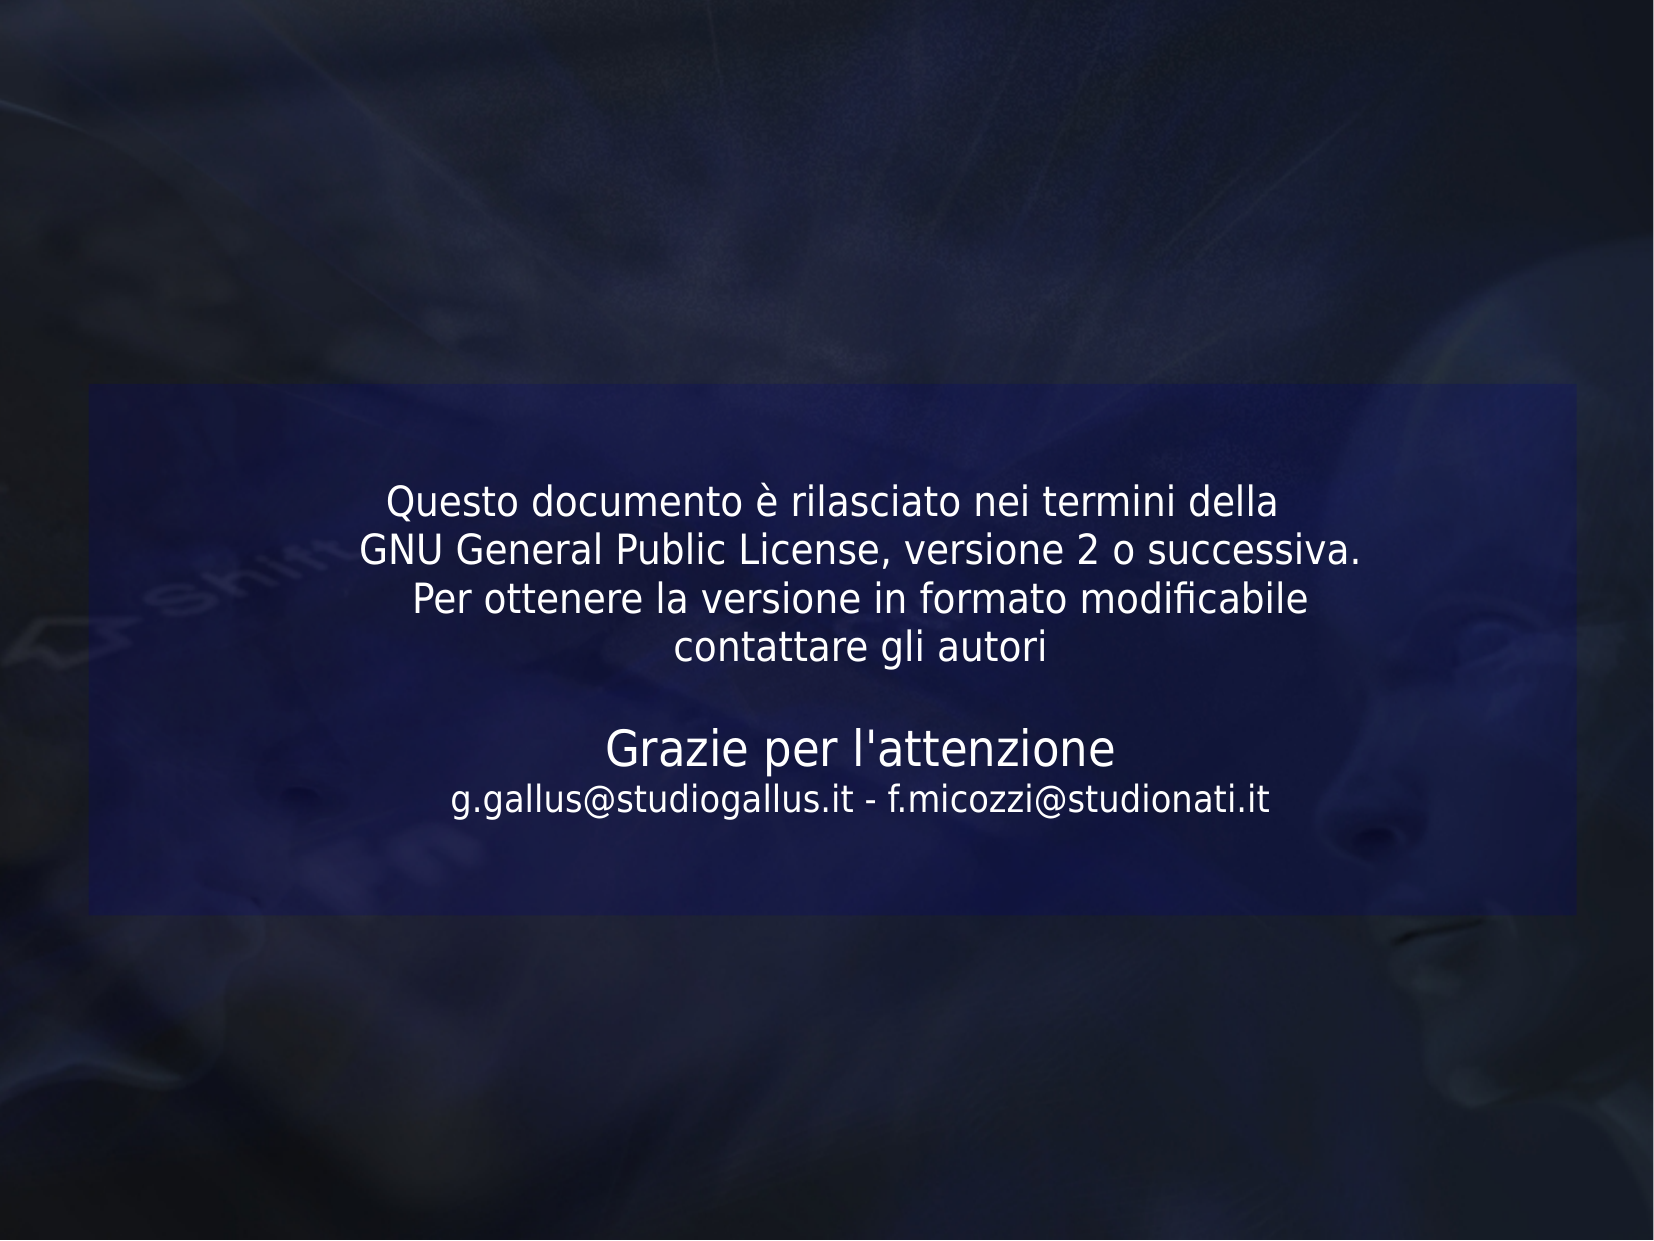

# Questo documento è rilasciato nei termini della GNU General Public License, versione 2 o successiva. Per ottenere la versione in formato modificabile contattare gli autori Grazie per l'attenzione g.gallus@studiogallus.it - f.micozzi@studionati.it